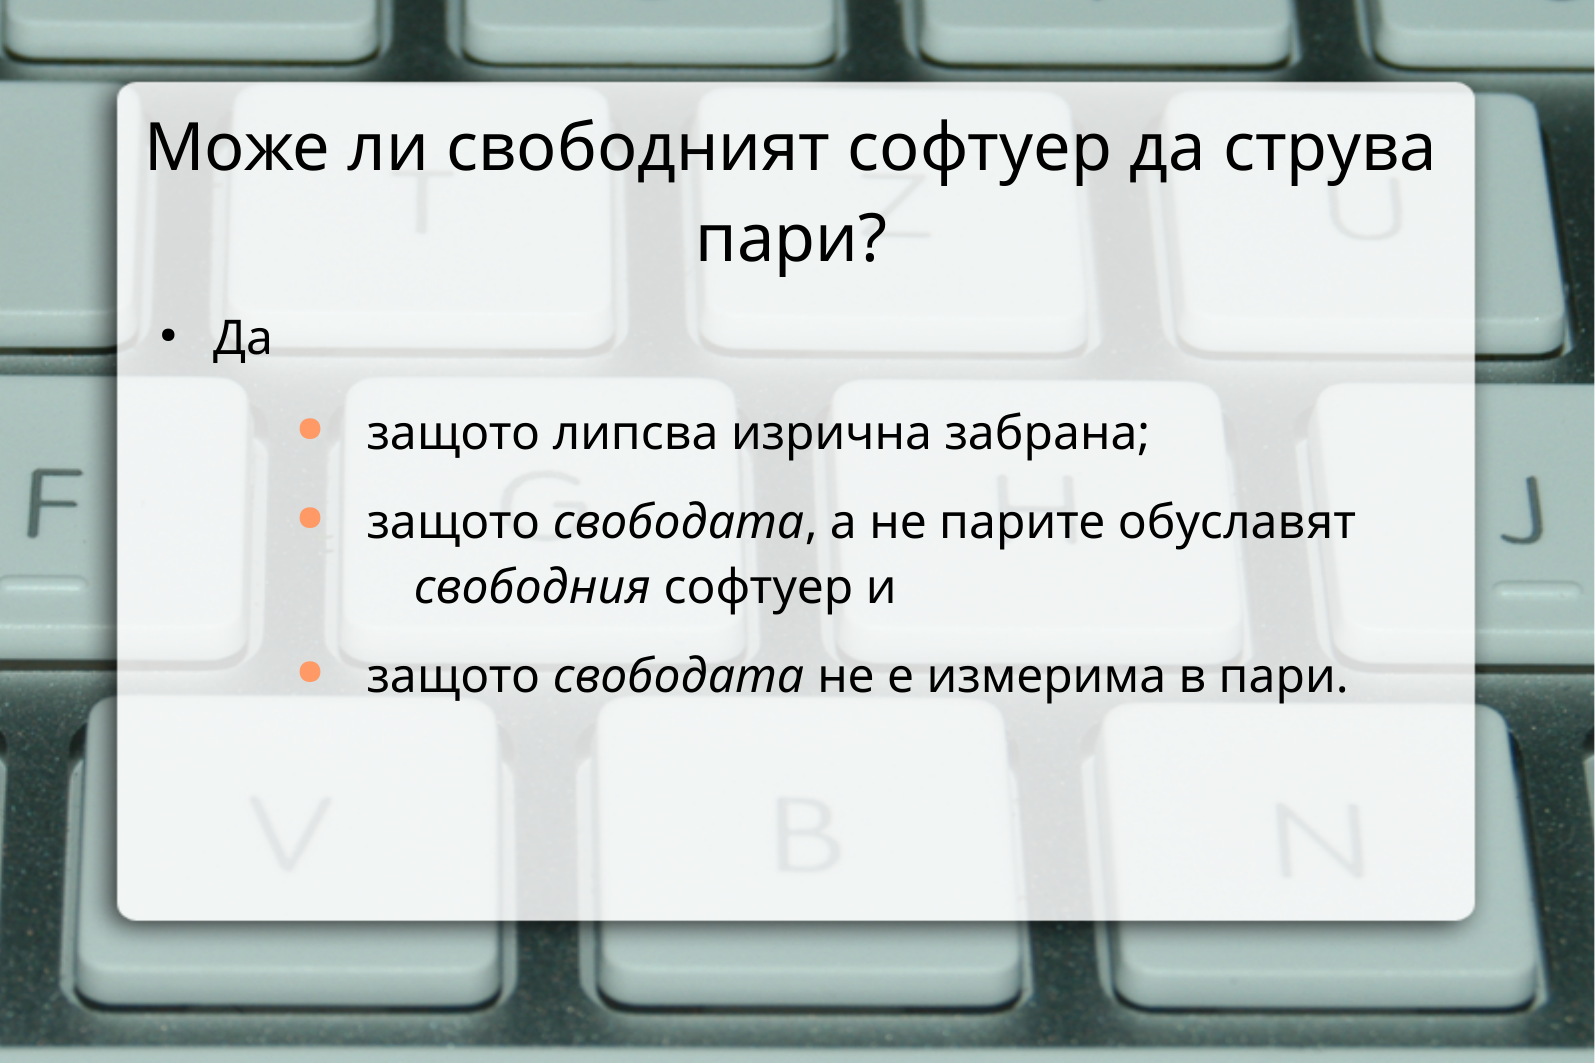

# Може ли свободният софтуер да струва пари?
Да
защото липсва изрична забрана;
защото свободата, а не парите обуславят свободния софтуер и
защото свободата не е измерима в пари.